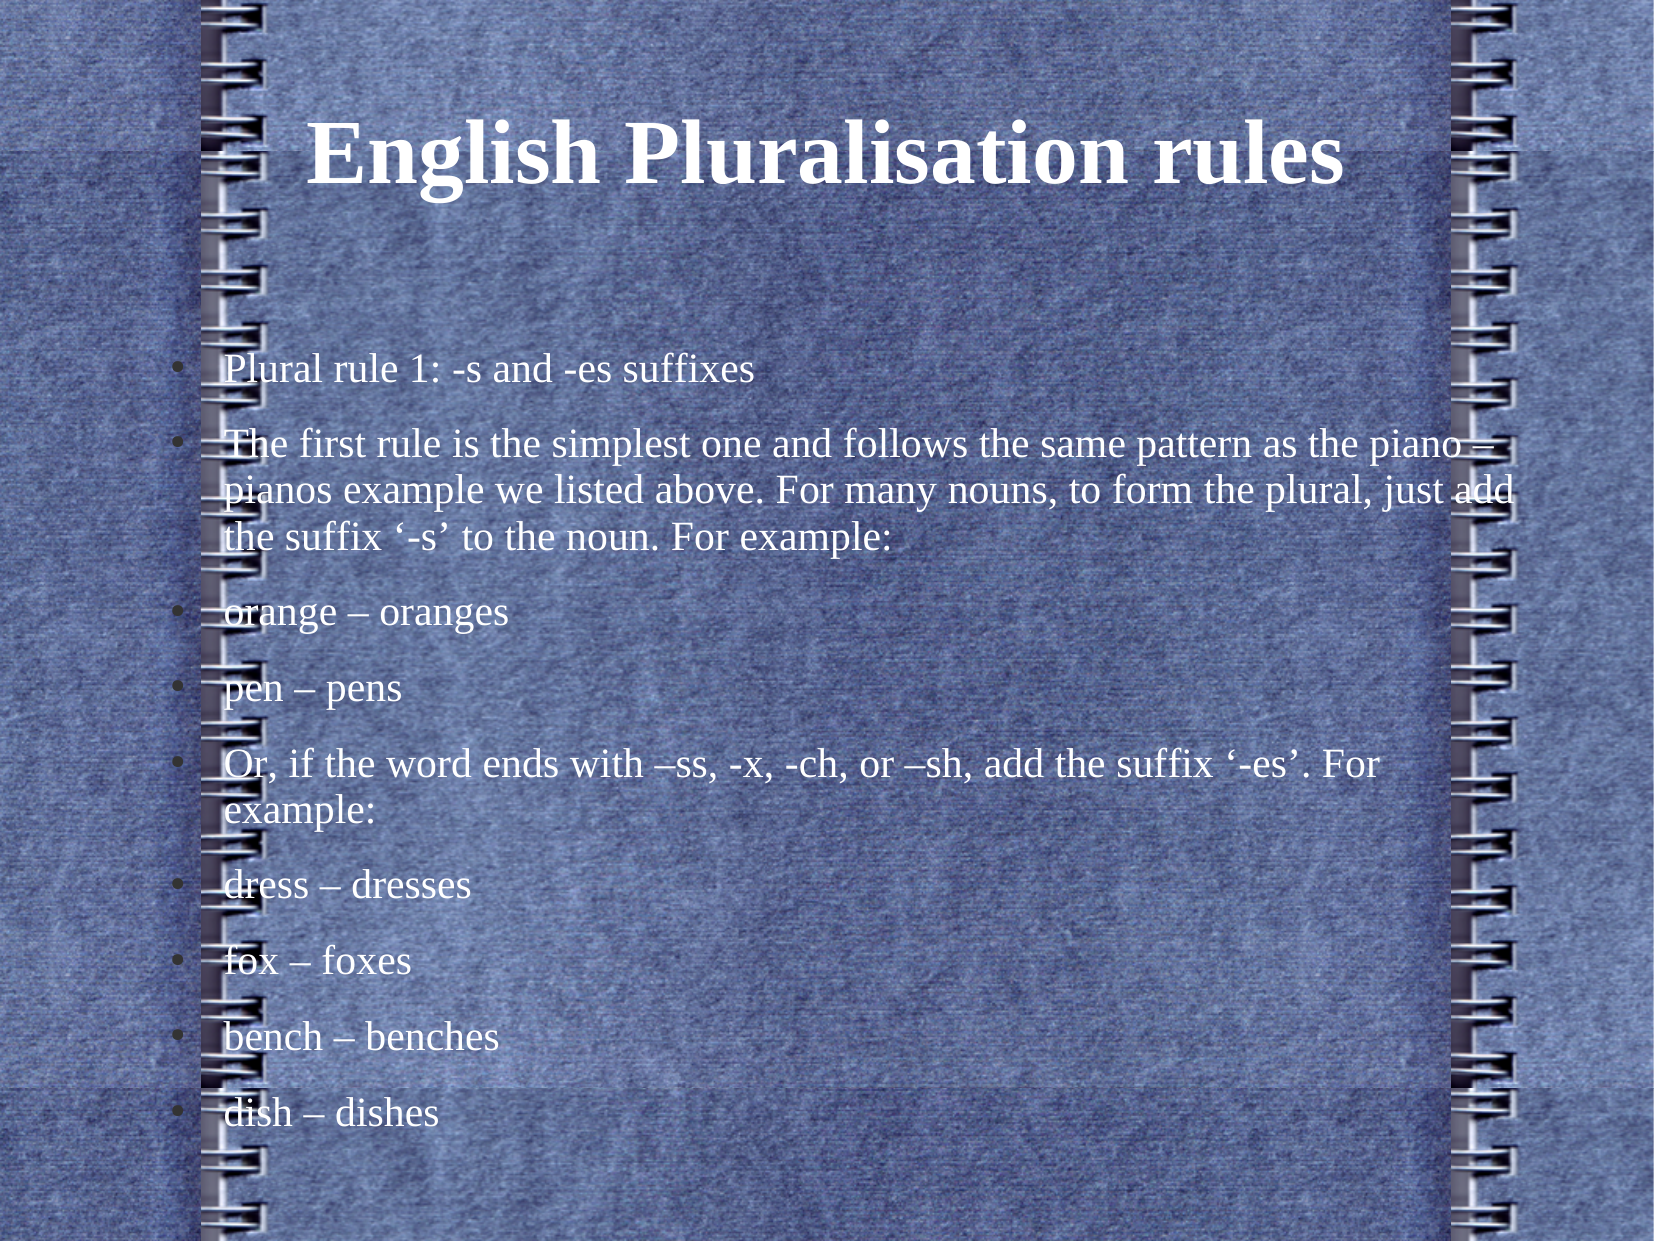

# English Pluralisation rules
Plural rule 1: -s and -es suffixes
The first rule is the simplest one and follows the same pattern as the piano – pianos example we listed above. For many nouns, to form the plural, just add the suffix ‘-s’ to the noun. For example:
orange – oranges
pen – pens
Or, if the word ends with –ss, -x, -ch, or –sh, add the suffix ‘-es’. For example:
dress – dresses
fox – foxes
bench – benches
dish – dishes